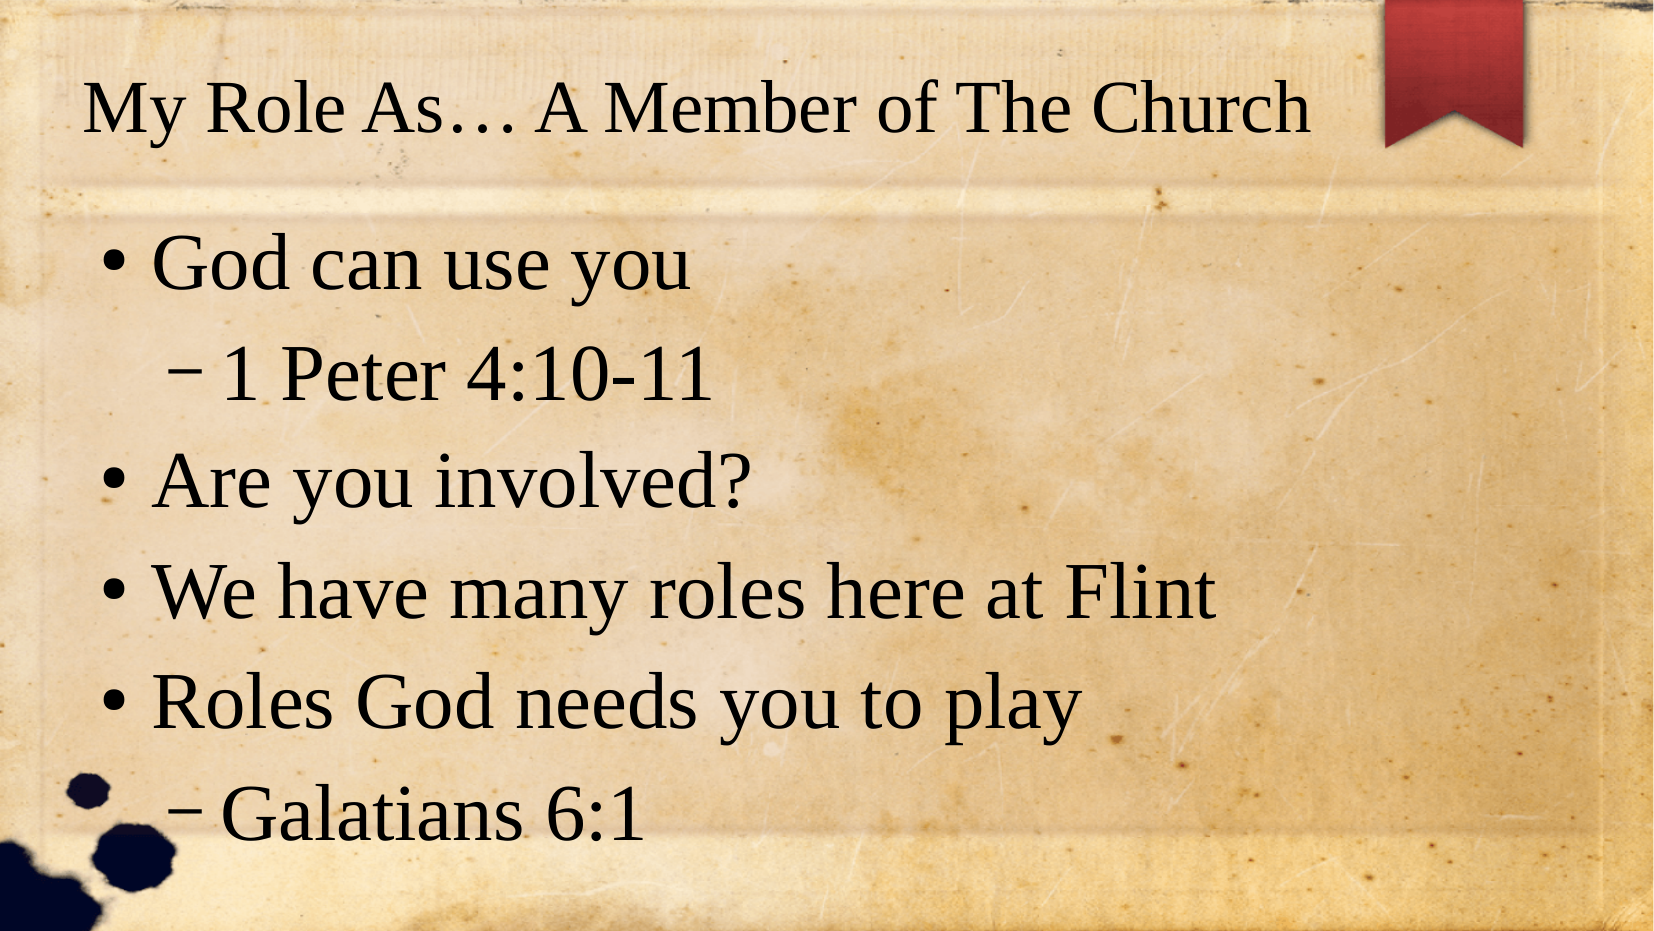

# My Role As… A Member of The Church
God can use you
1 Peter 4:10-11
Are you involved?
We have many roles here at Flint
Roles God needs you to play
Galatians 6:1